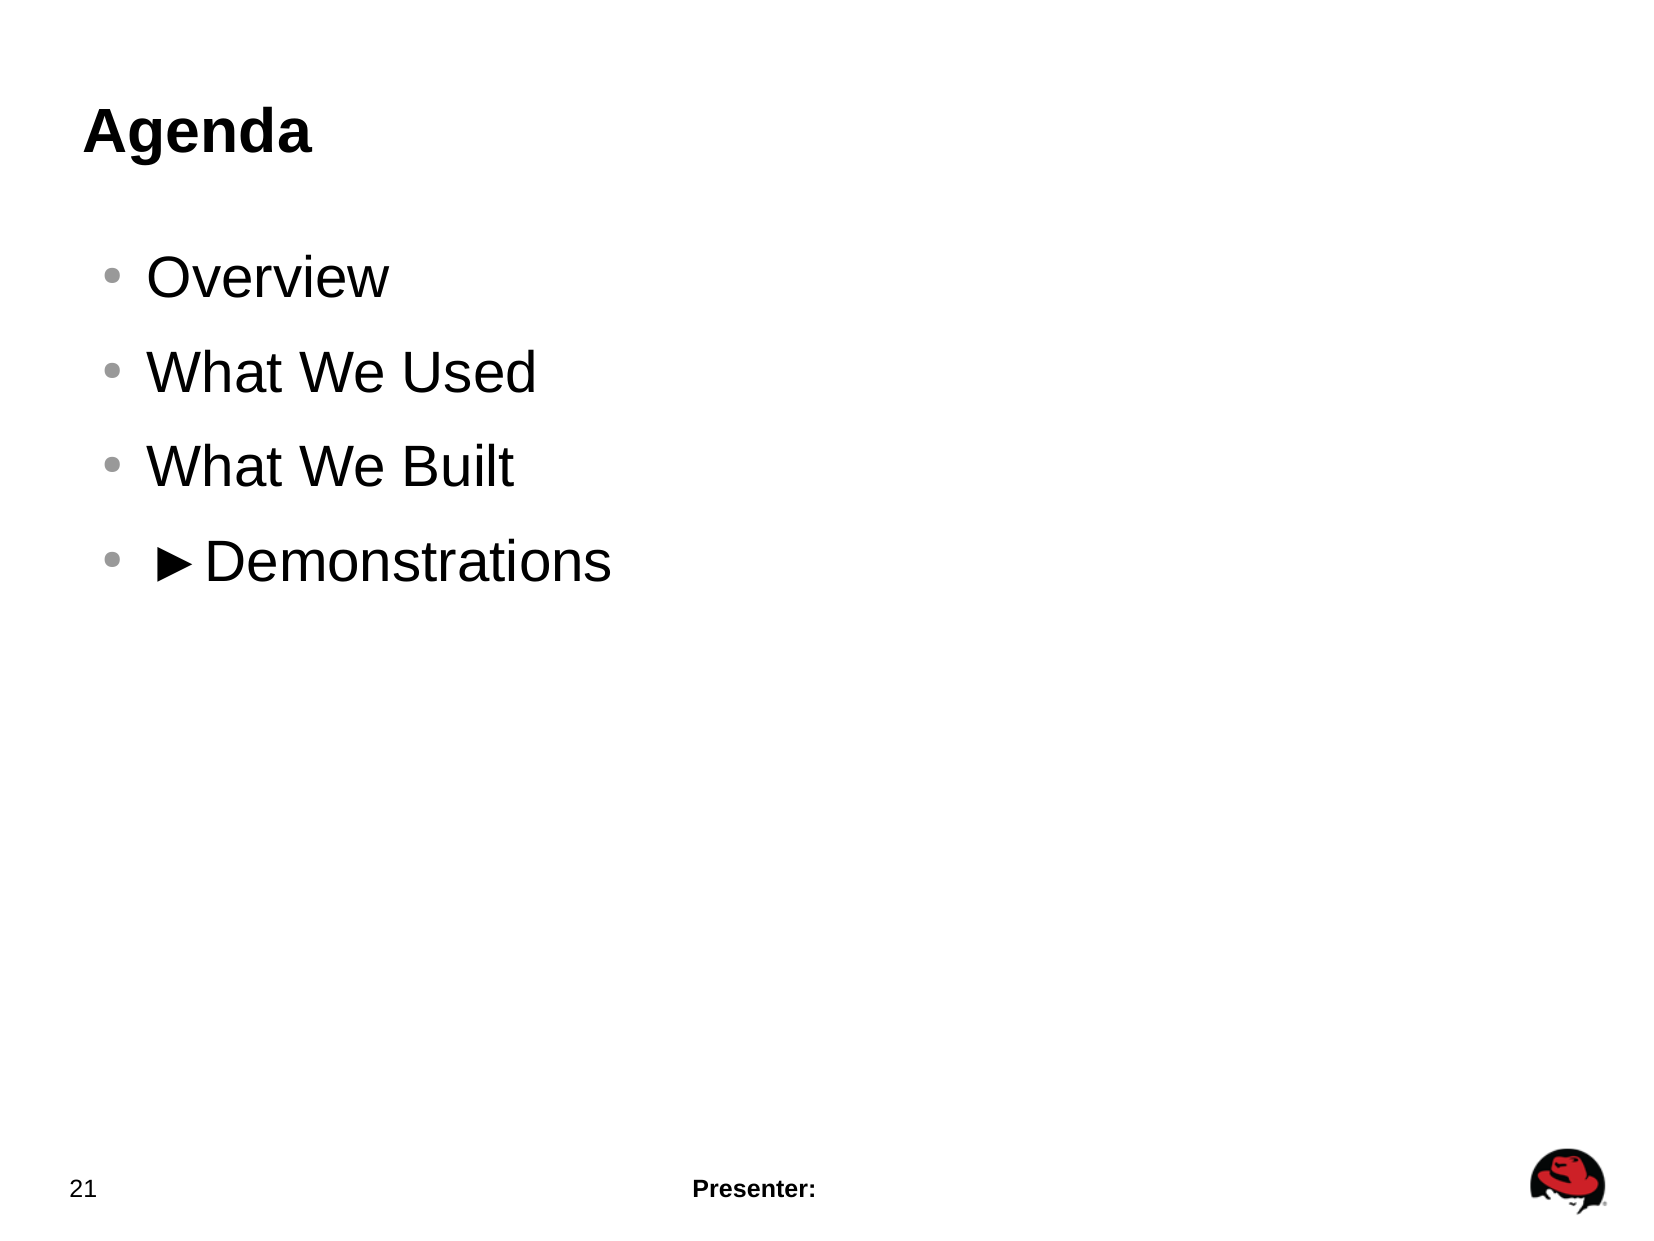

# Agenda
Overview
What We Used
What We Built
►Demonstrations